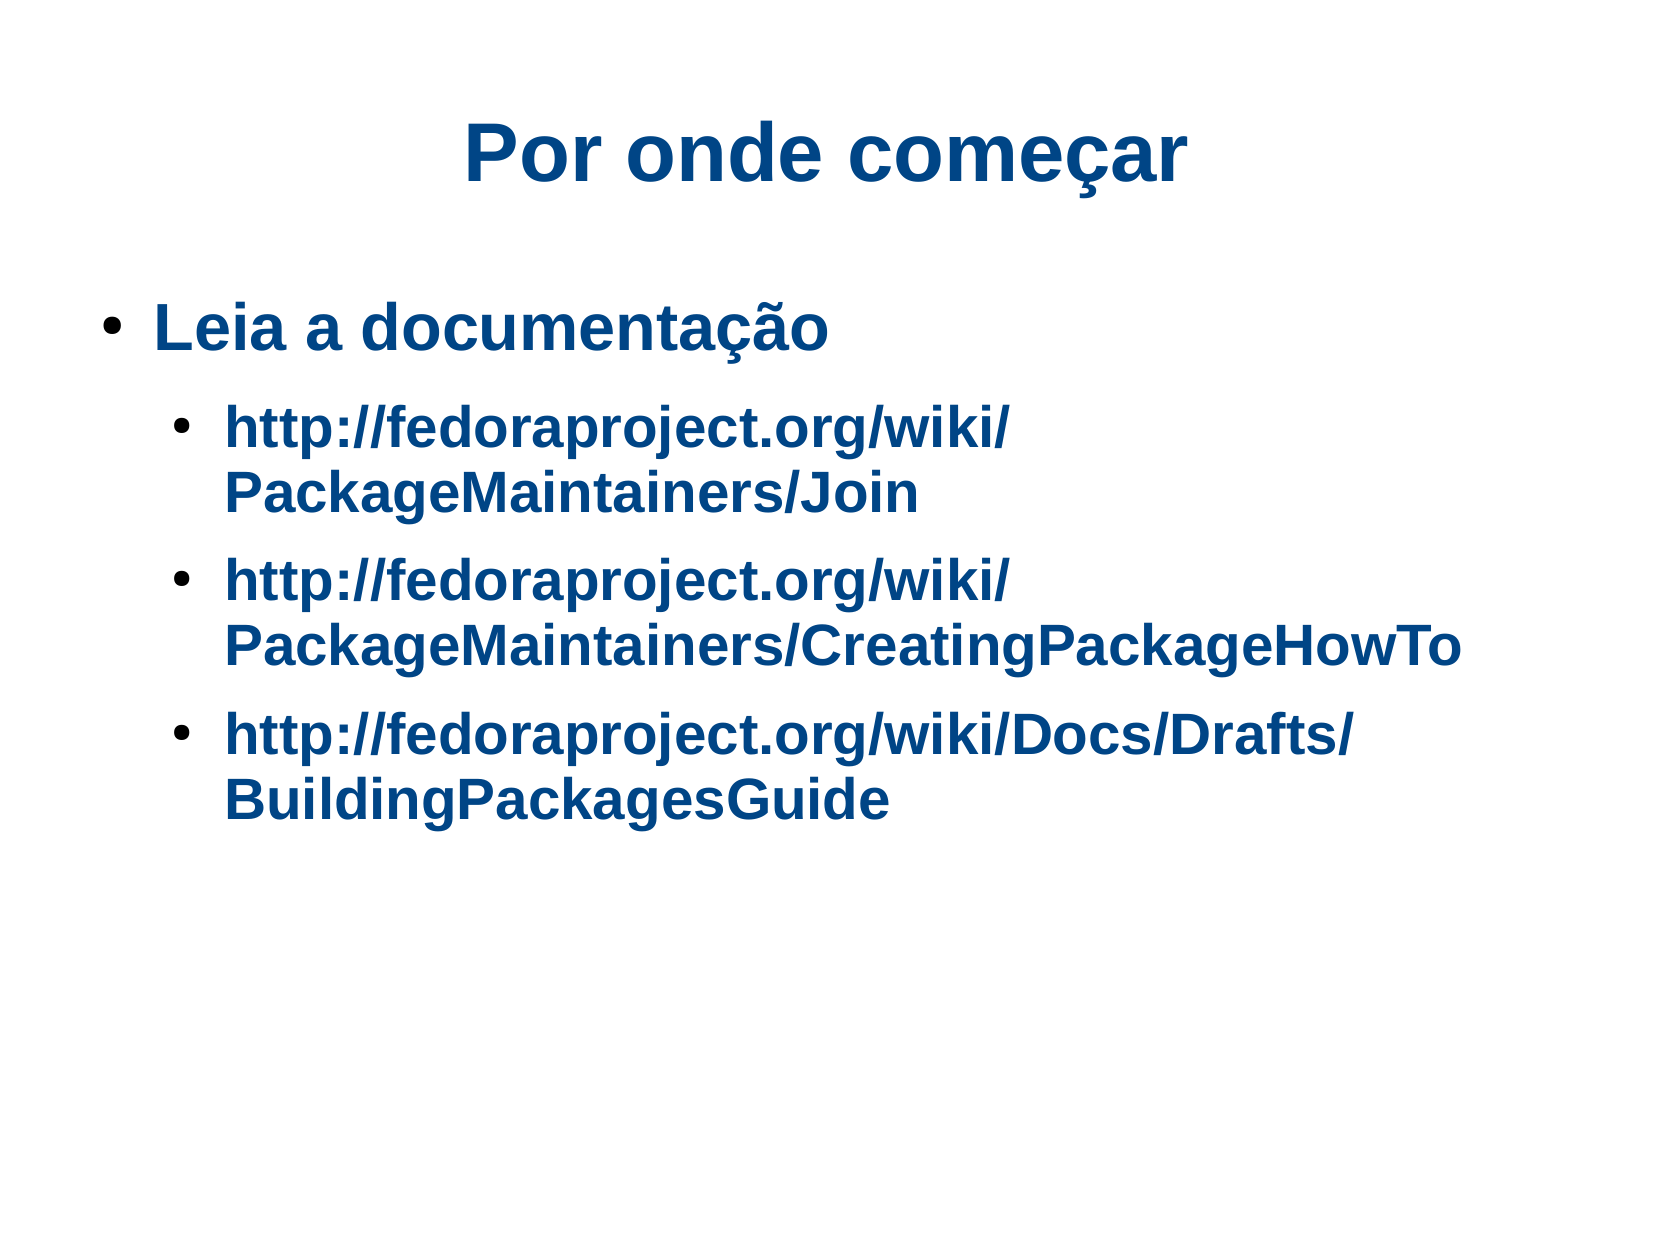

# Por onde começar
Leia a documentação
http://fedoraproject.org/wiki/PackageMaintainers/Join
http://fedoraproject.org/wiki/PackageMaintainers/CreatingPackageHowTo
http://fedoraproject.org/wiki/Docs/Drafts/BuildingPackagesGuide